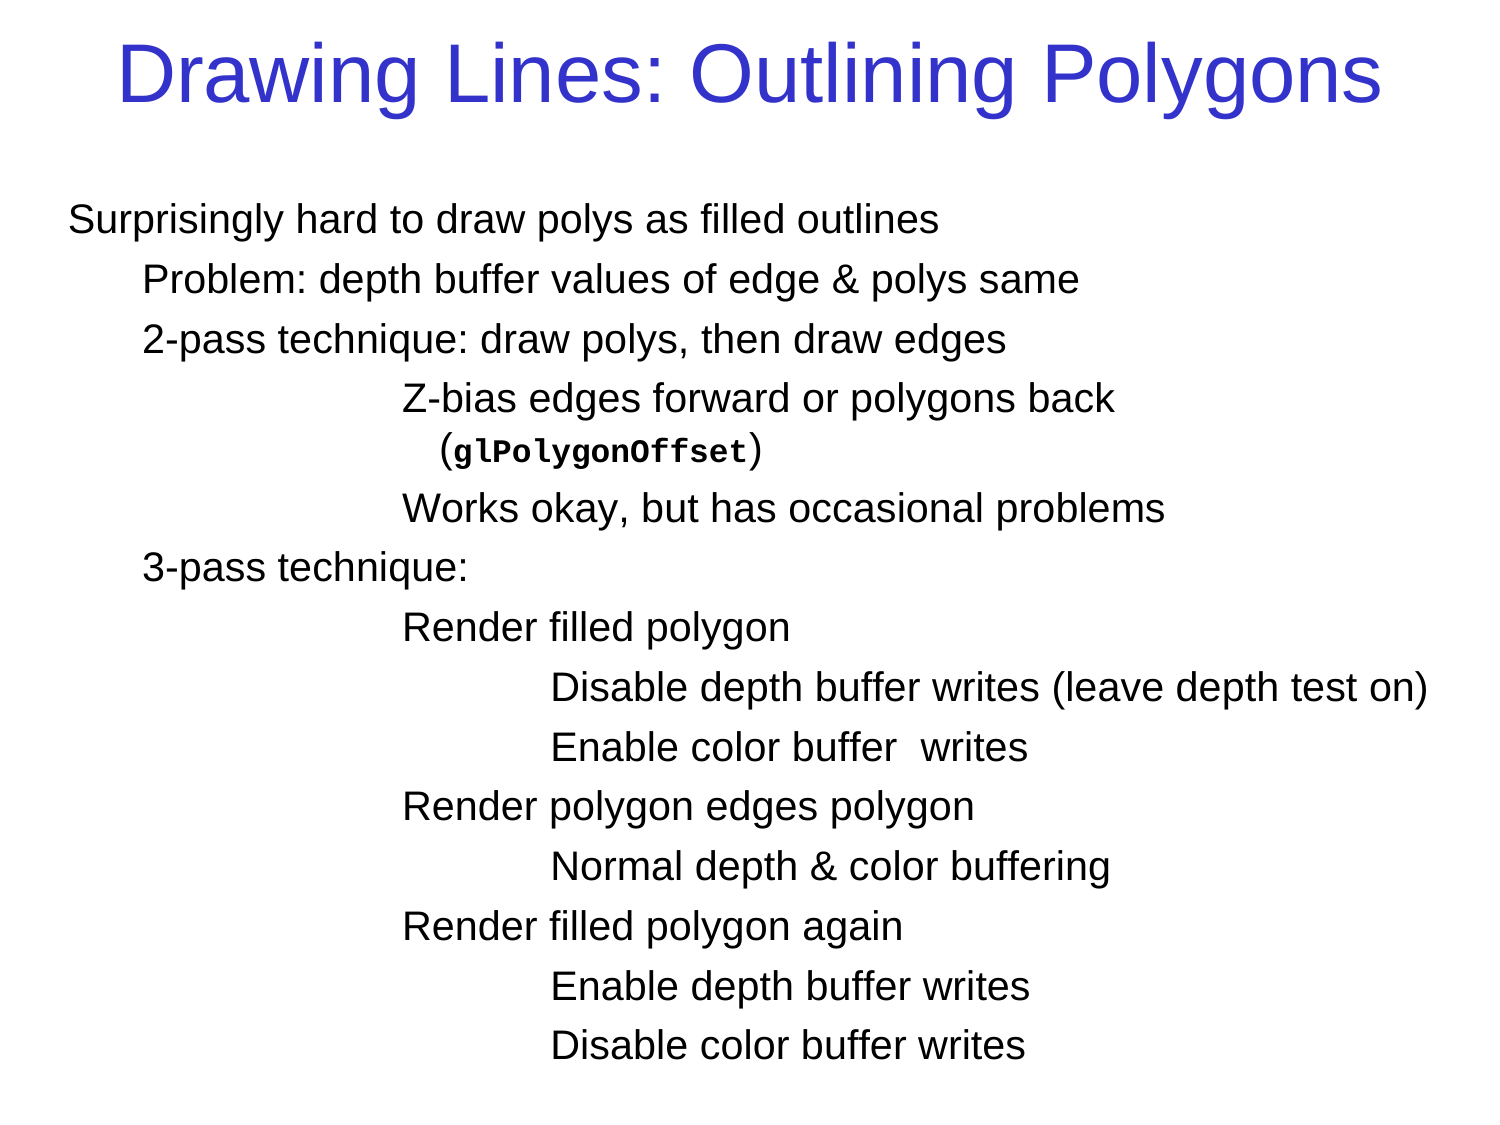

# Drawing Lines: Outlining Polygons
Surprisingly hard to draw polys as filled outlines
Problem: depth buffer values of edge & polys same
2-pass technique: draw polys, then draw edges
Z-bias edges forward or polygons back (glPolygonOffset)
Works okay, but has occasional problems
3-pass technique:
Render filled polygon
Disable depth buffer writes (leave depth test on)
Enable color buffer writes
Render polygon edges polygon
Normal depth & color buffering
Render filled polygon again
Enable depth buffer writes
Disable color buffer writes